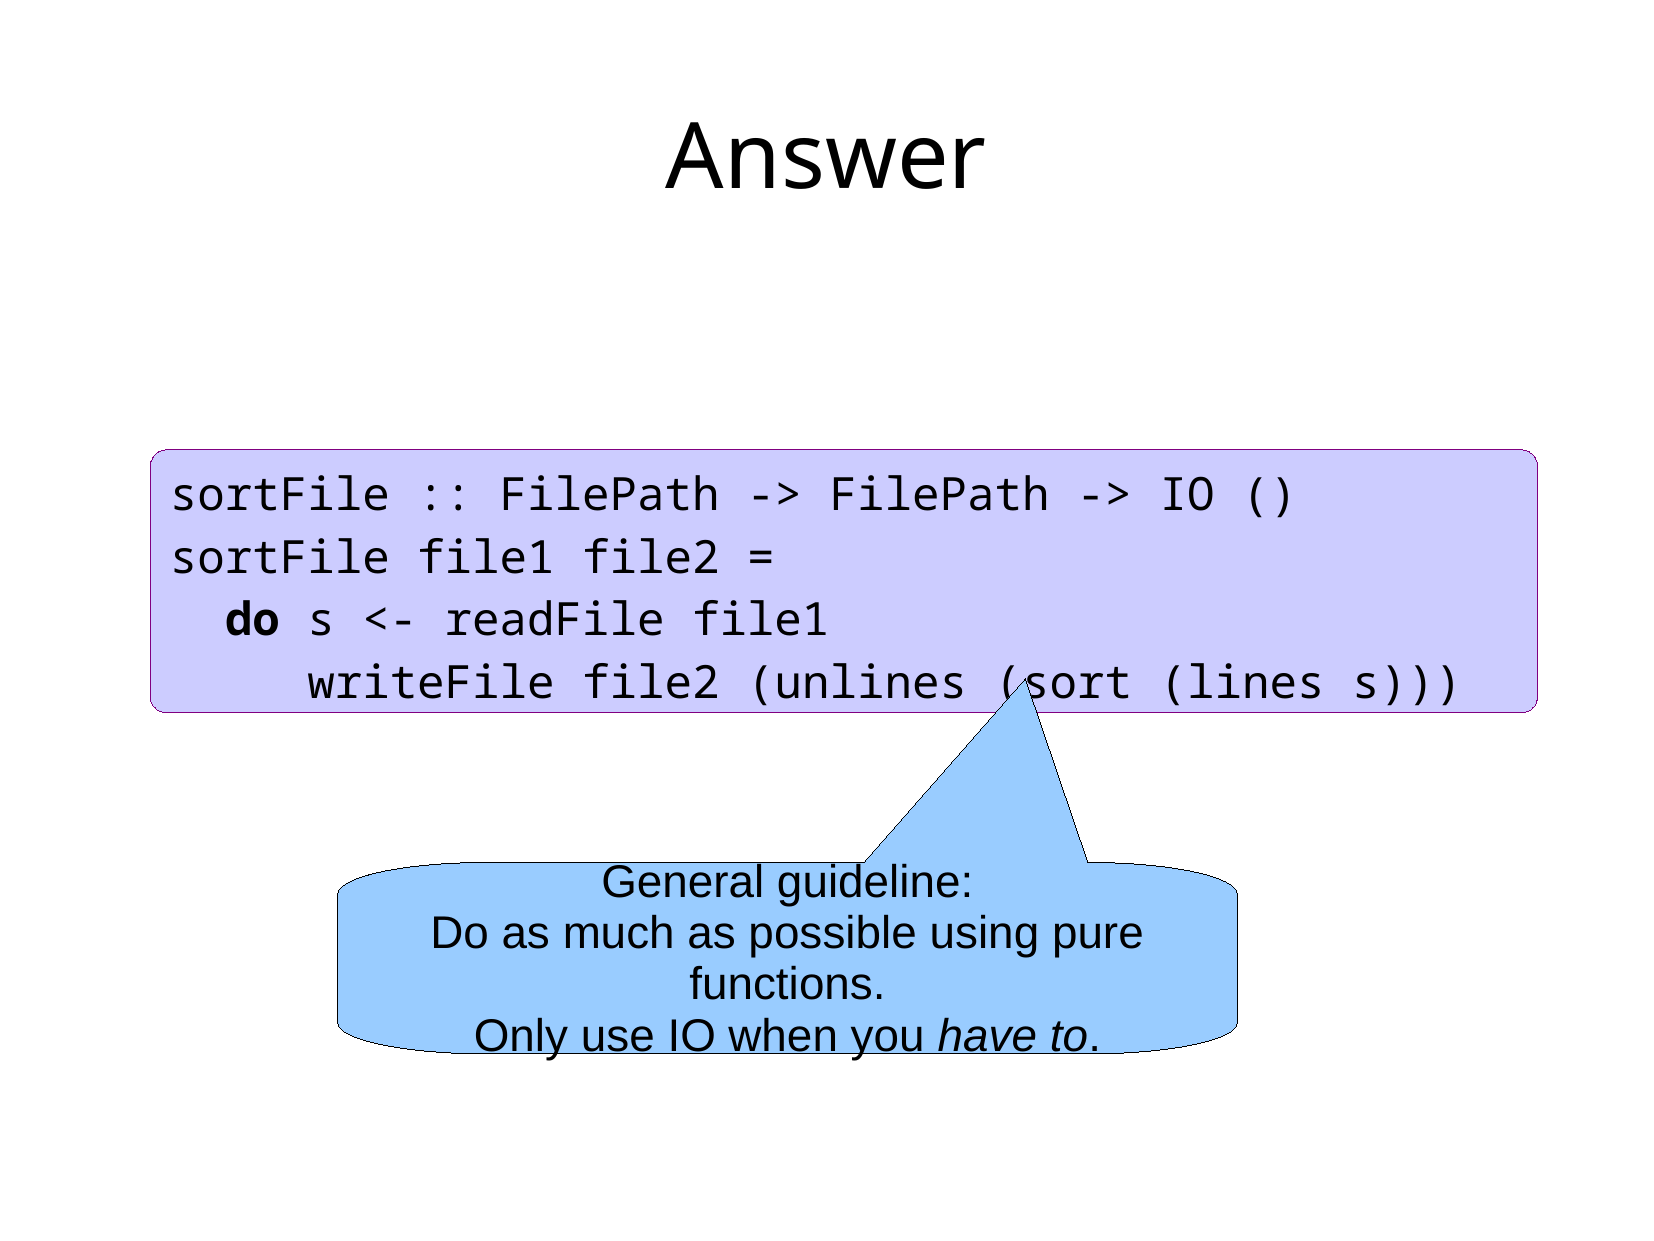

# Answer
sortFile :: FilePath -> FilePath -> IO ()
sortFile file1 file2 =
 do s <- readFile file1
 writeFile file2 (unlines (sort (lines s)))
General guideline:
Do as much as possible using pure functions.
Only use IO when you have to.